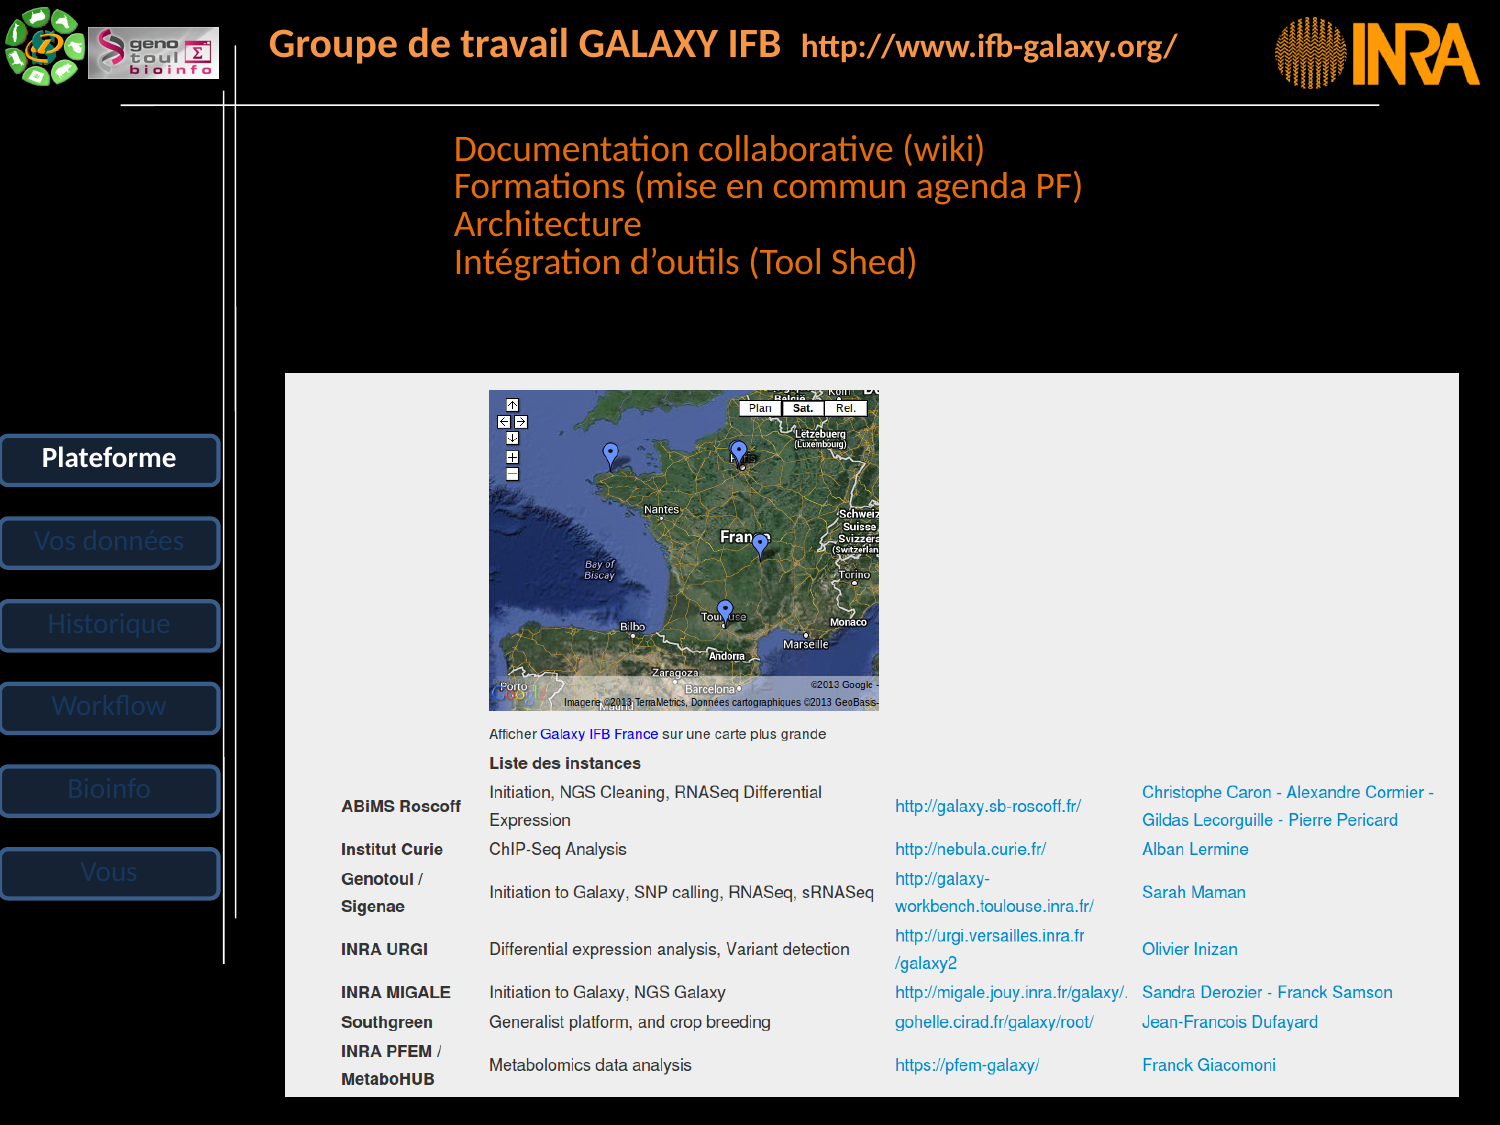

Groupe de travail GALAXY IFB http://www.ifb-galaxy.org/
Documentation collaborative (wiki)
Formations (mise en commun agenda PF)
Architecture
Intégration d’outils (Tool Shed)
Plateforme
Vos données
Historique
Workflow
Bioinfo
Vous